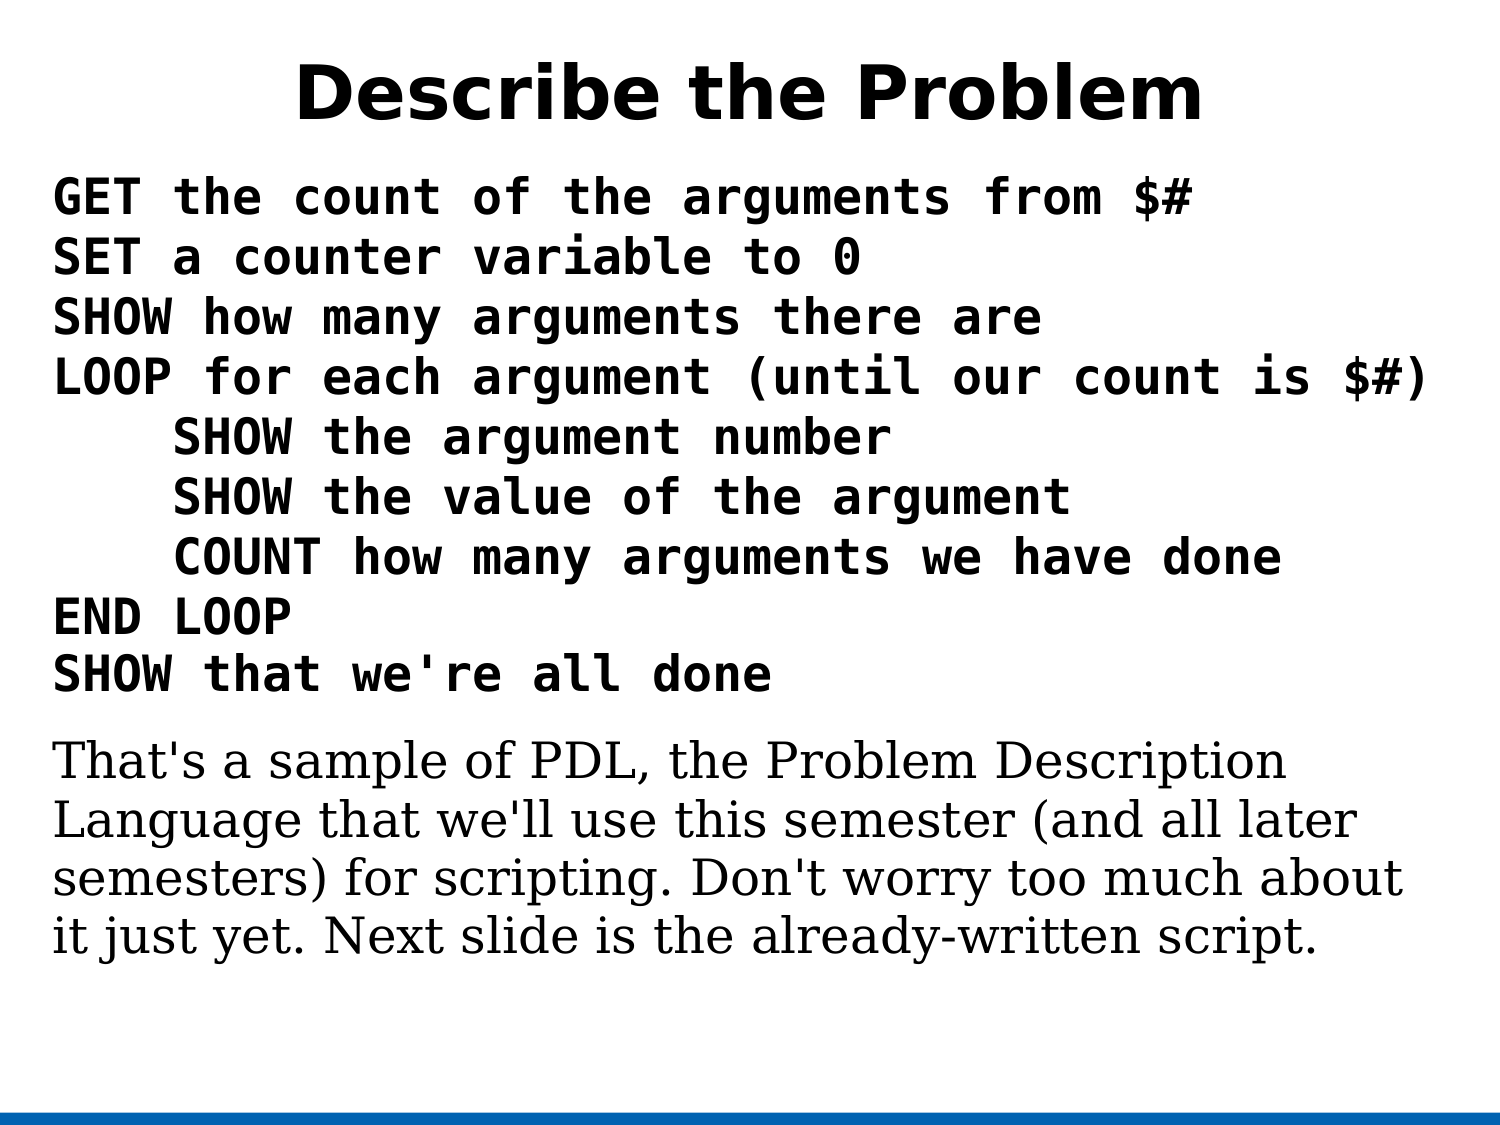

Describe the Problem
GET the count of the arguments from $#
SET a counter variable to 0
SHOW how many arguments there are
LOOP for each argument (until our count is $#)
 SHOW the argument number
 SHOW the value of the argument
 COUNT how many arguments we have done
END LOOP
SHOW that we're all done
That's a sample of PDL, the Problem Description Language that we'll use this semester (and all later semesters) for scripting. Don't worry too much about it just yet. Next slide is the already-written script.